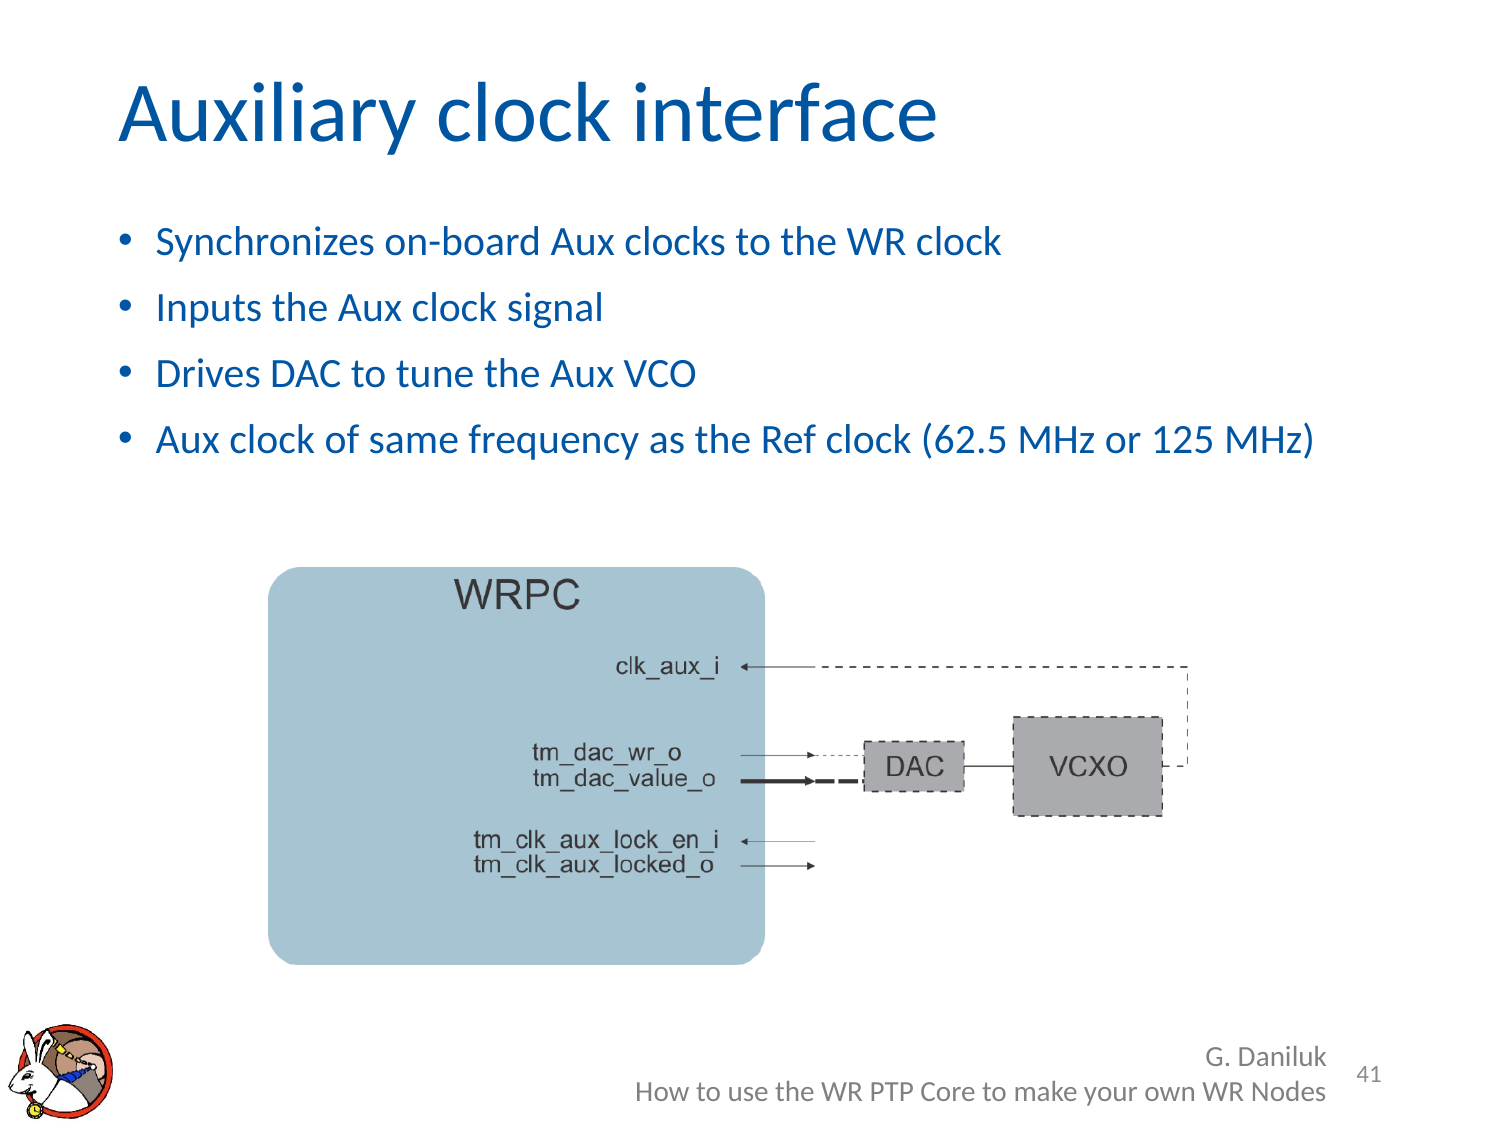

# Auxiliary clock interface
Synchronizes on-board Aux clocks to the WR clock
Inputs the Aux clock signal
Drives DAC to tune the Aux VCO
Aux clock of same frequency as the Ref clock (62.5 MHz or 125 MHz)
G. Daniluk
How to use the WR PTP Core to make your own WR Nodes